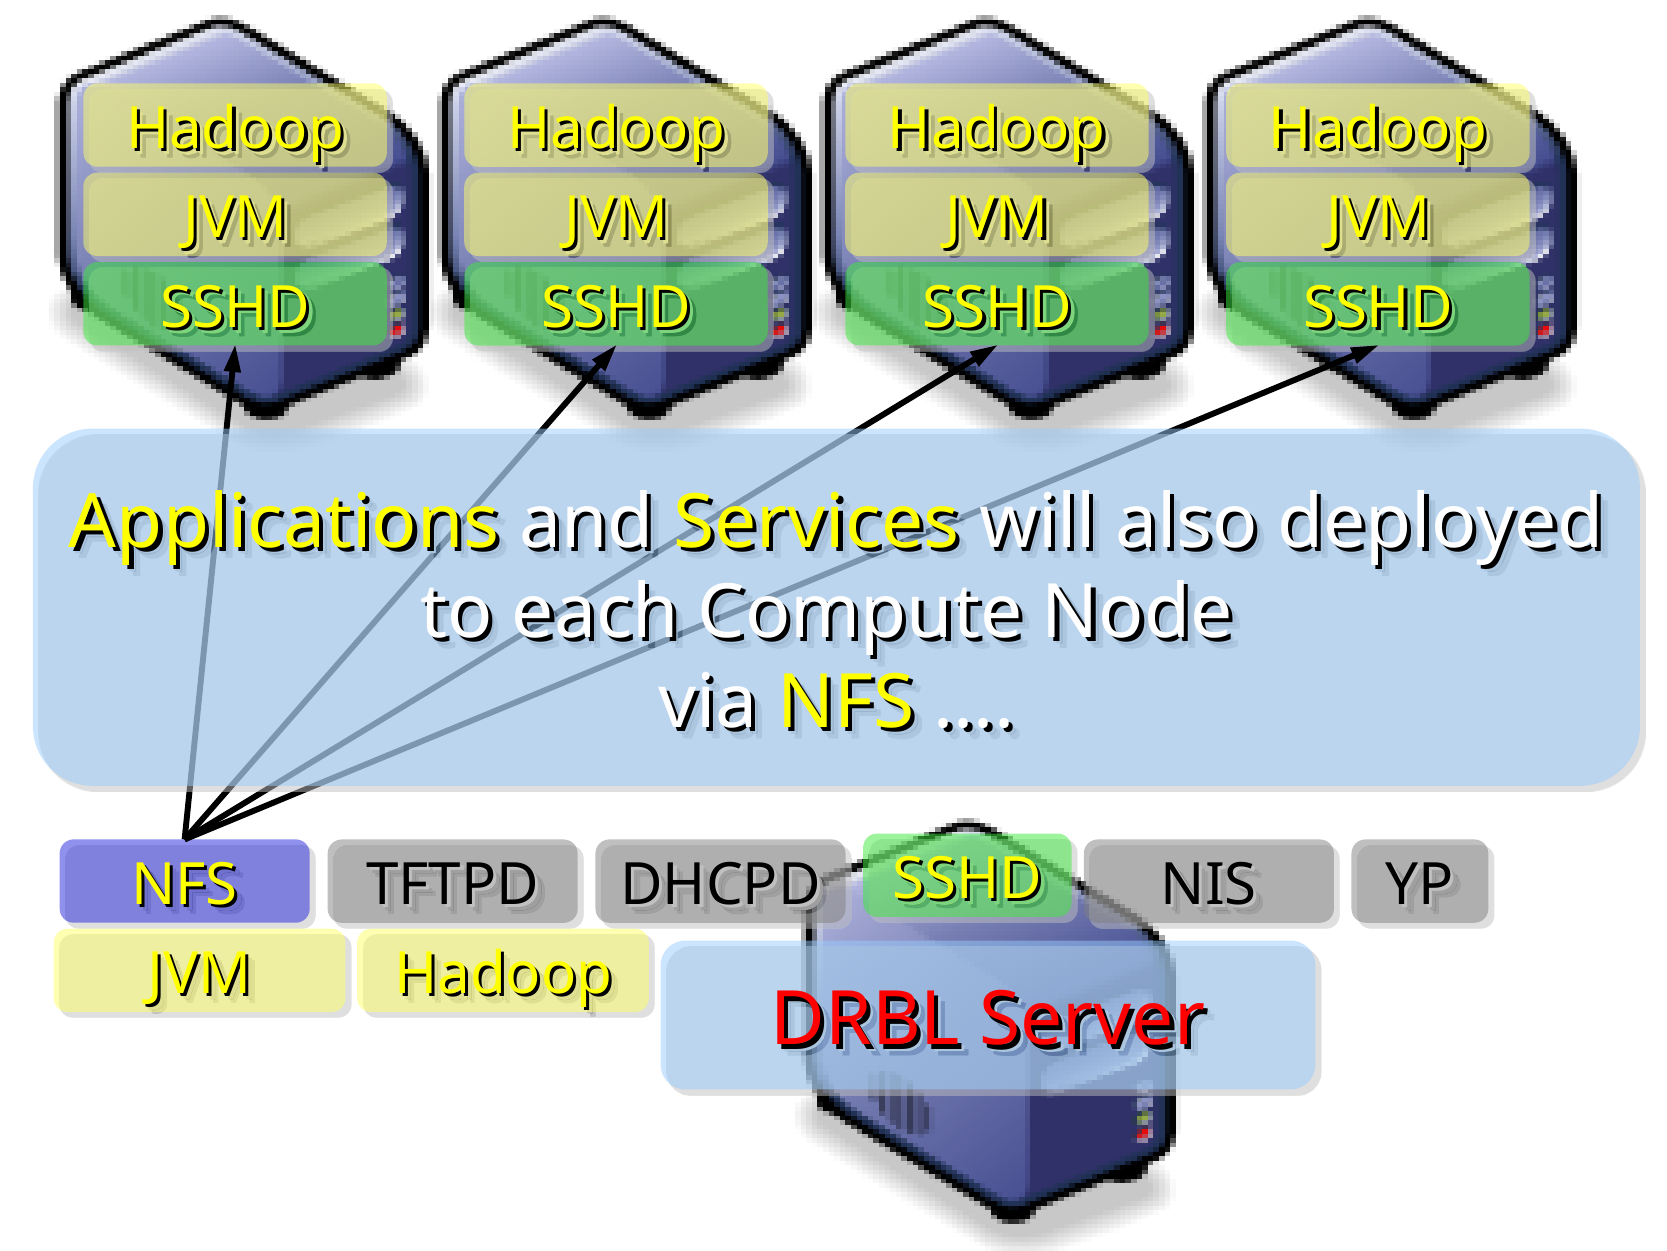

Hadoop
Hadoop
Hadoop
Hadoop
JVM
JVM
JVM
JVM
SSHD
SSHD
SSHD
SSHD
Applications and Services will also deployed to each Compute Node
via NFS ....
SSHD
NFS
DHCPD
NIS
YP
TFTPD
JVM
Hadoop
DRBL Server